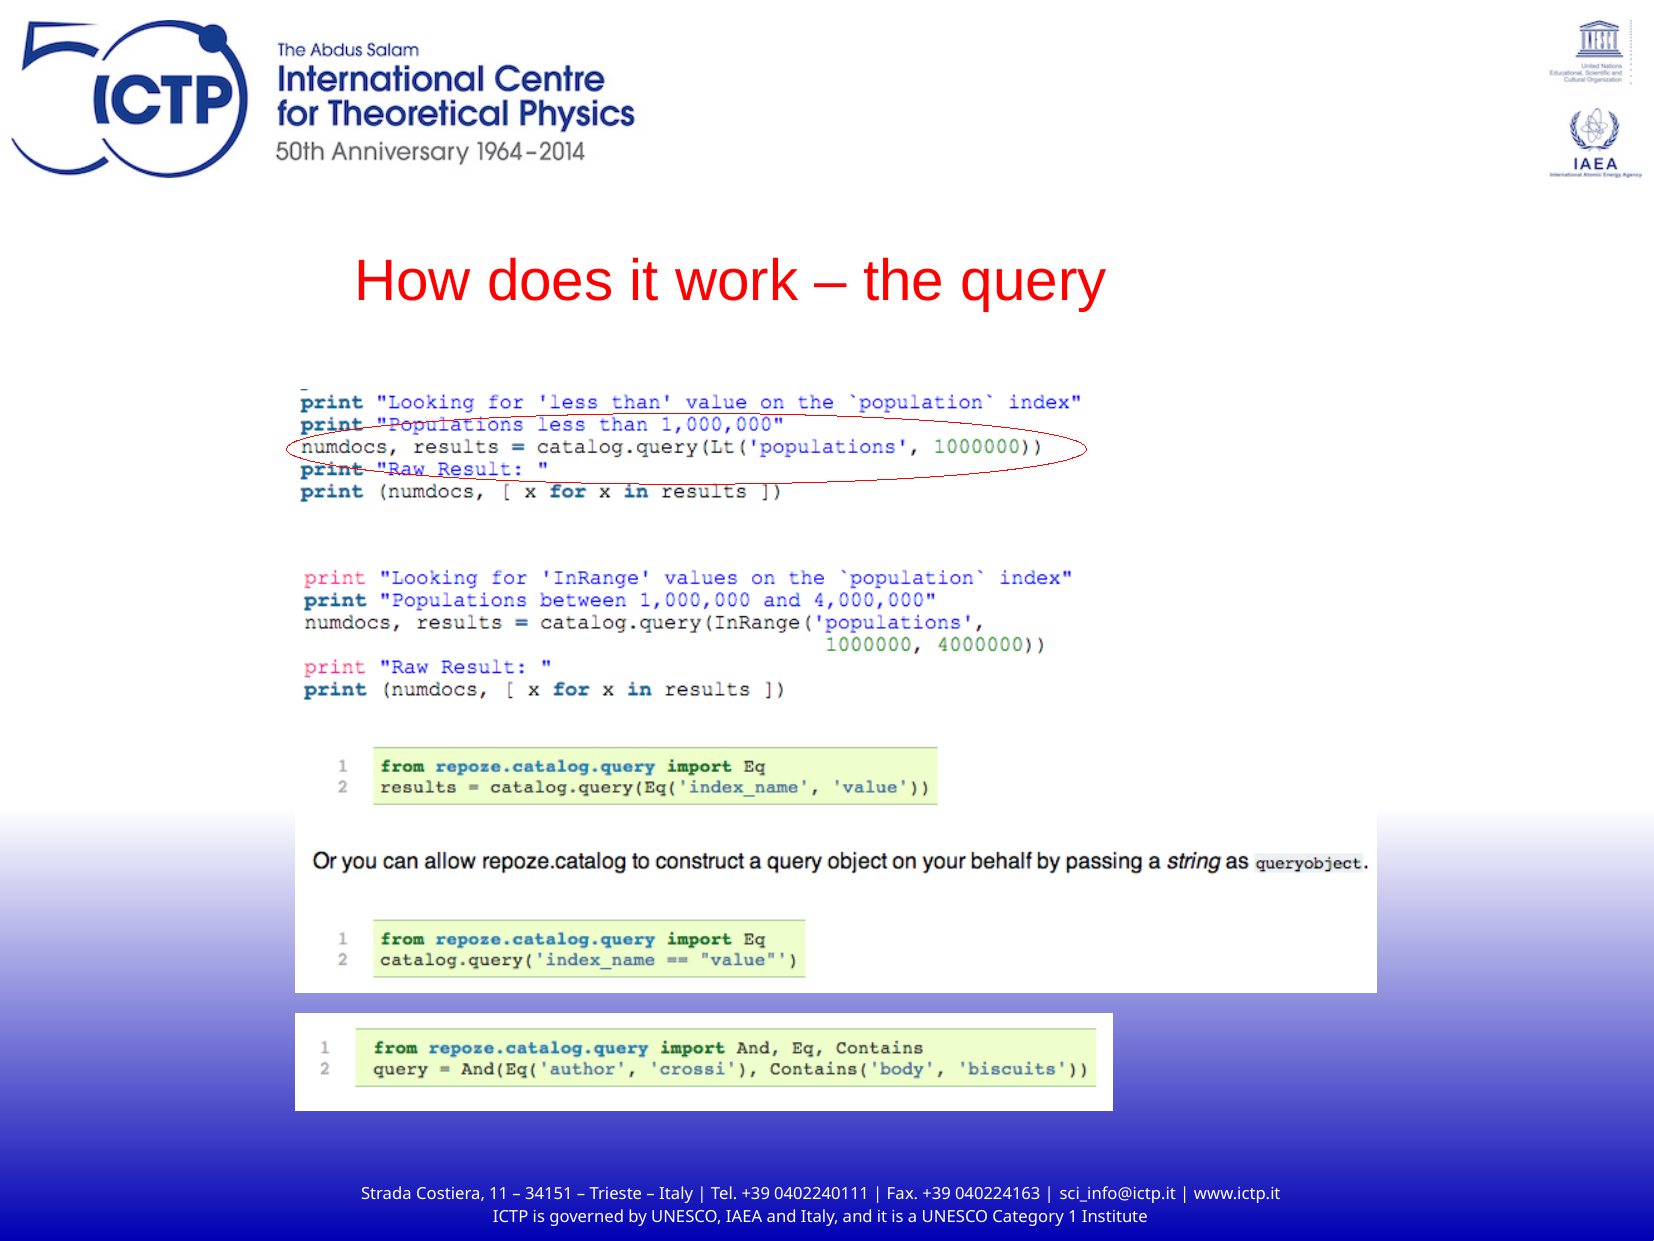

# How does it work – the query